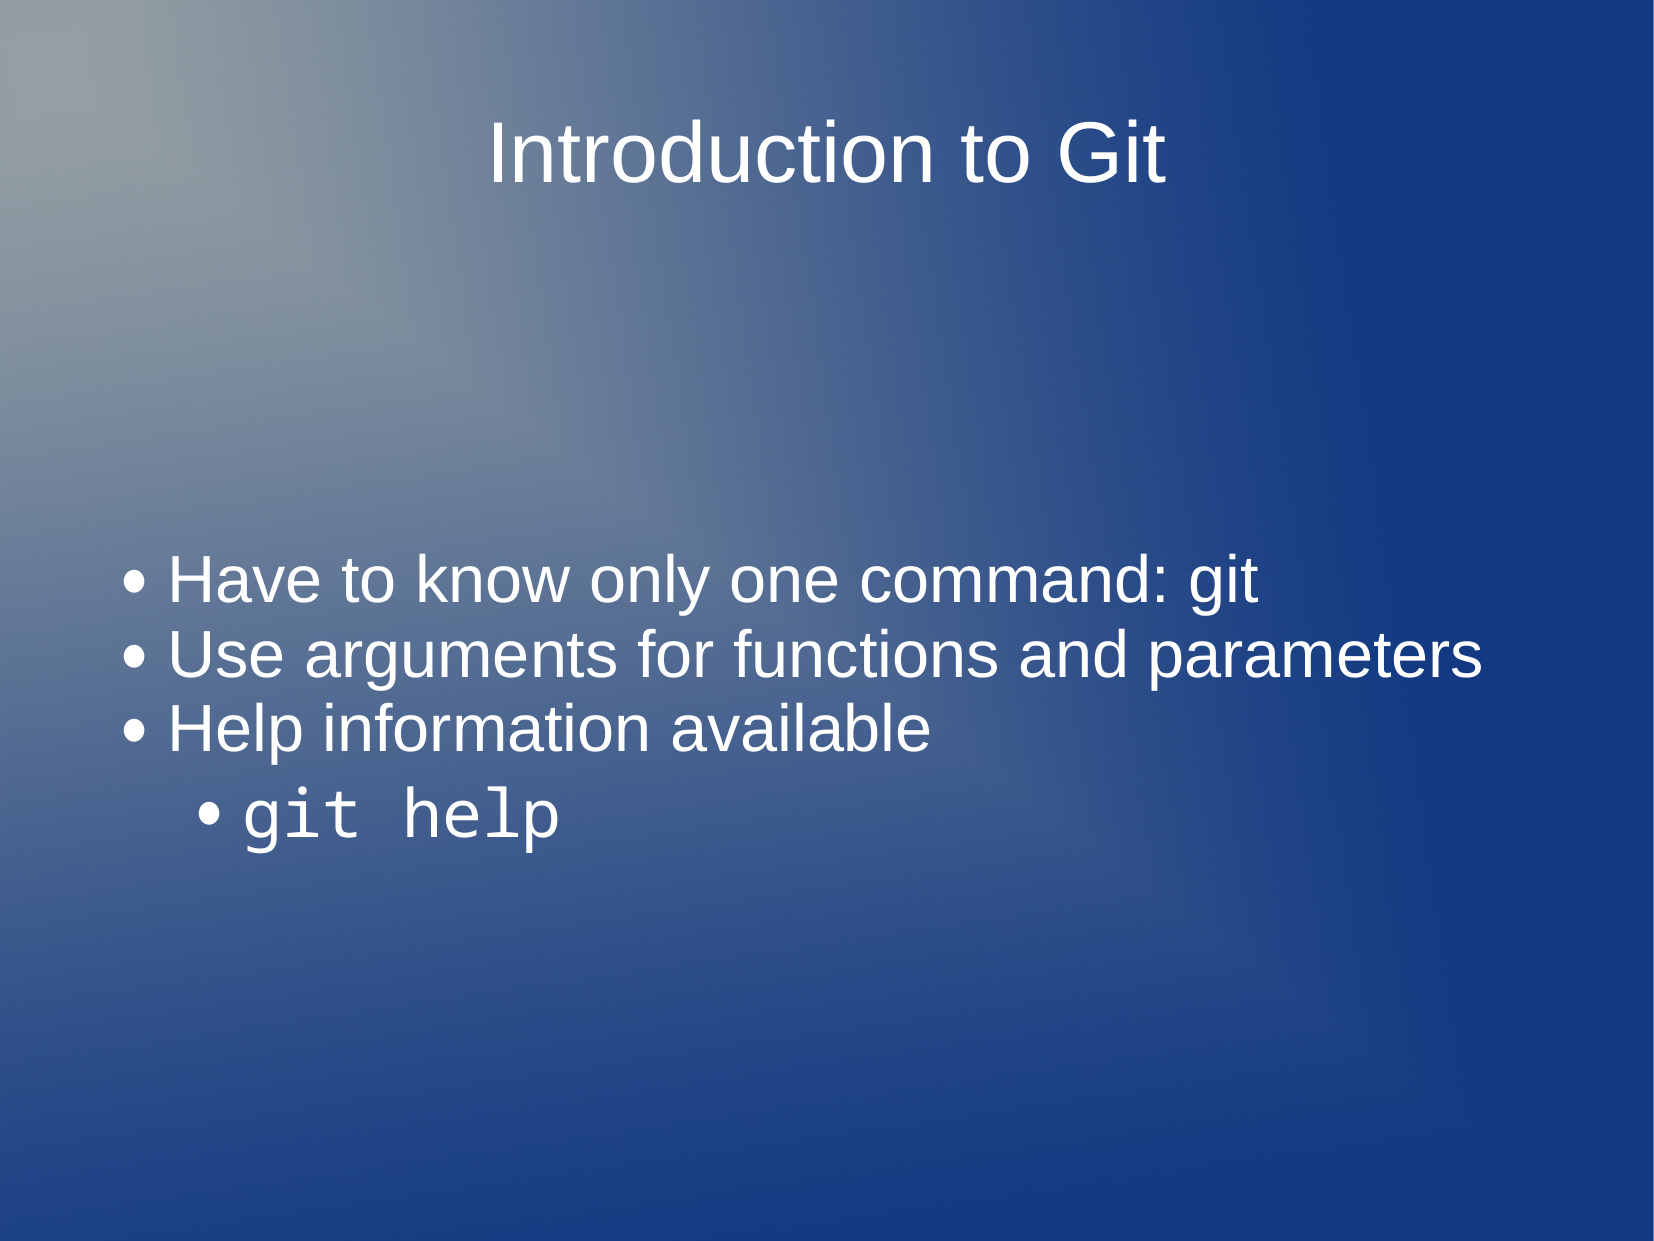

# Introduction to Git
Have to know only one command: git
Use arguments for functions and parameters
Help information available
git help